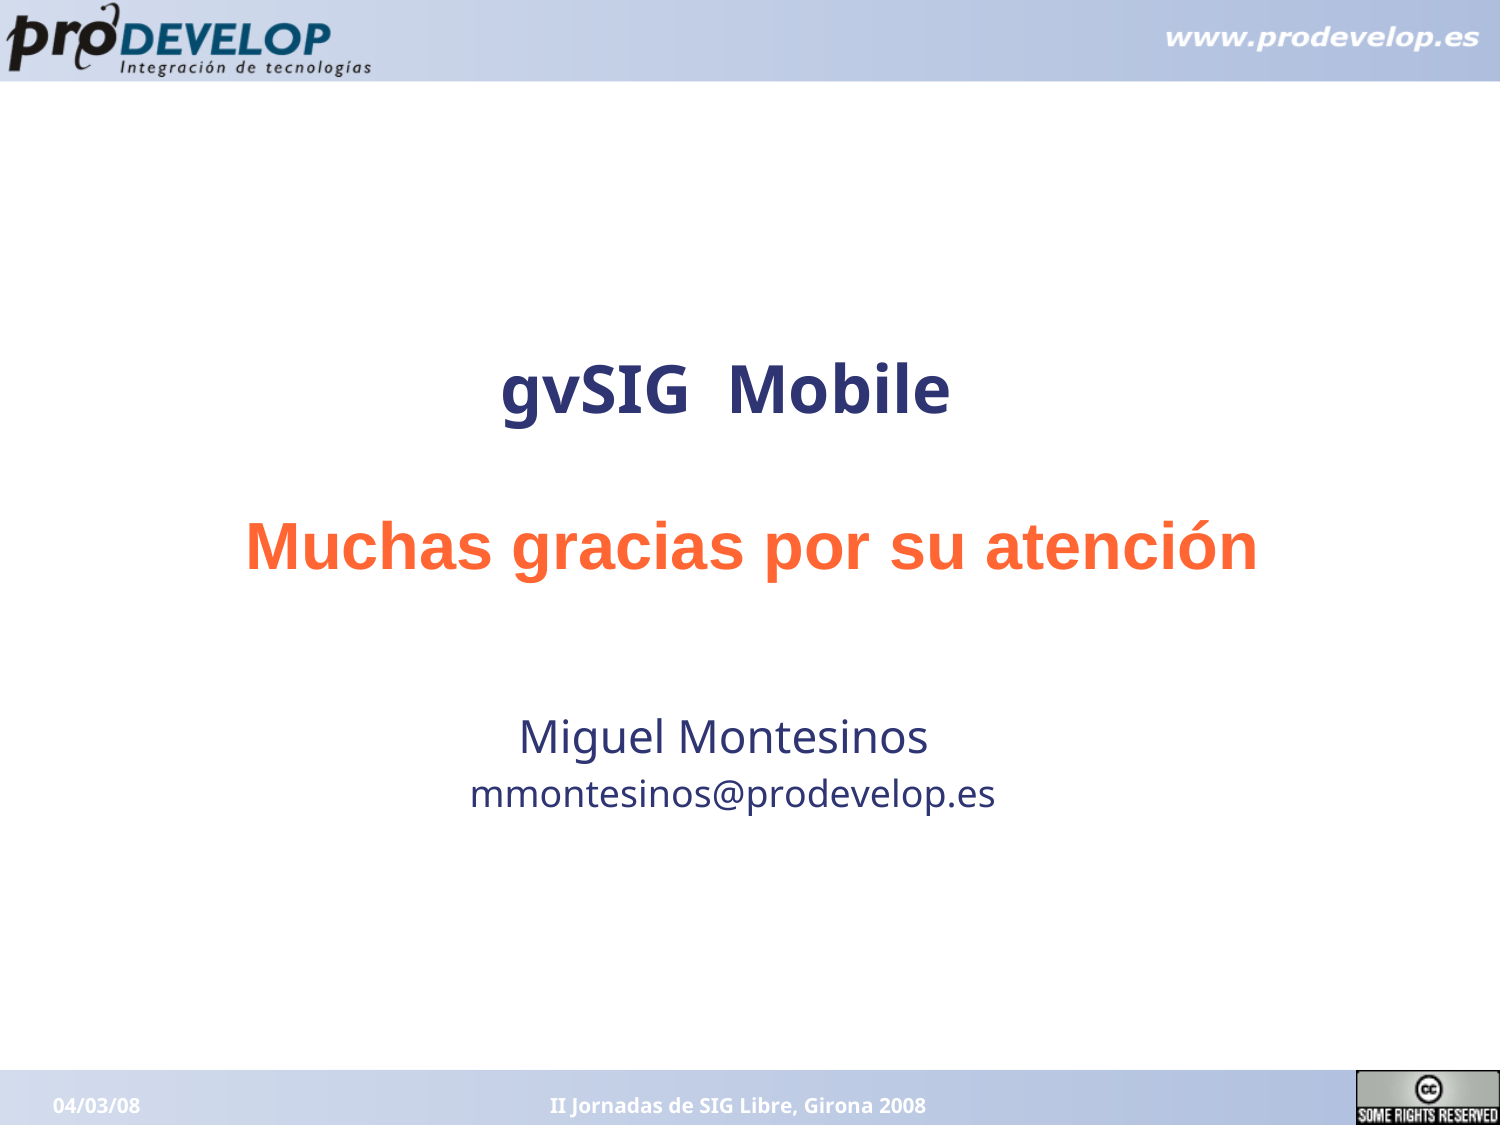

# gvSIG Mobile
Muchas gracias por su atención
 Miguel Montesinos
mmontesinos@prodevelop.es
25/10/2006
24
Plan Difusión Interna gvSIG v. 2.0